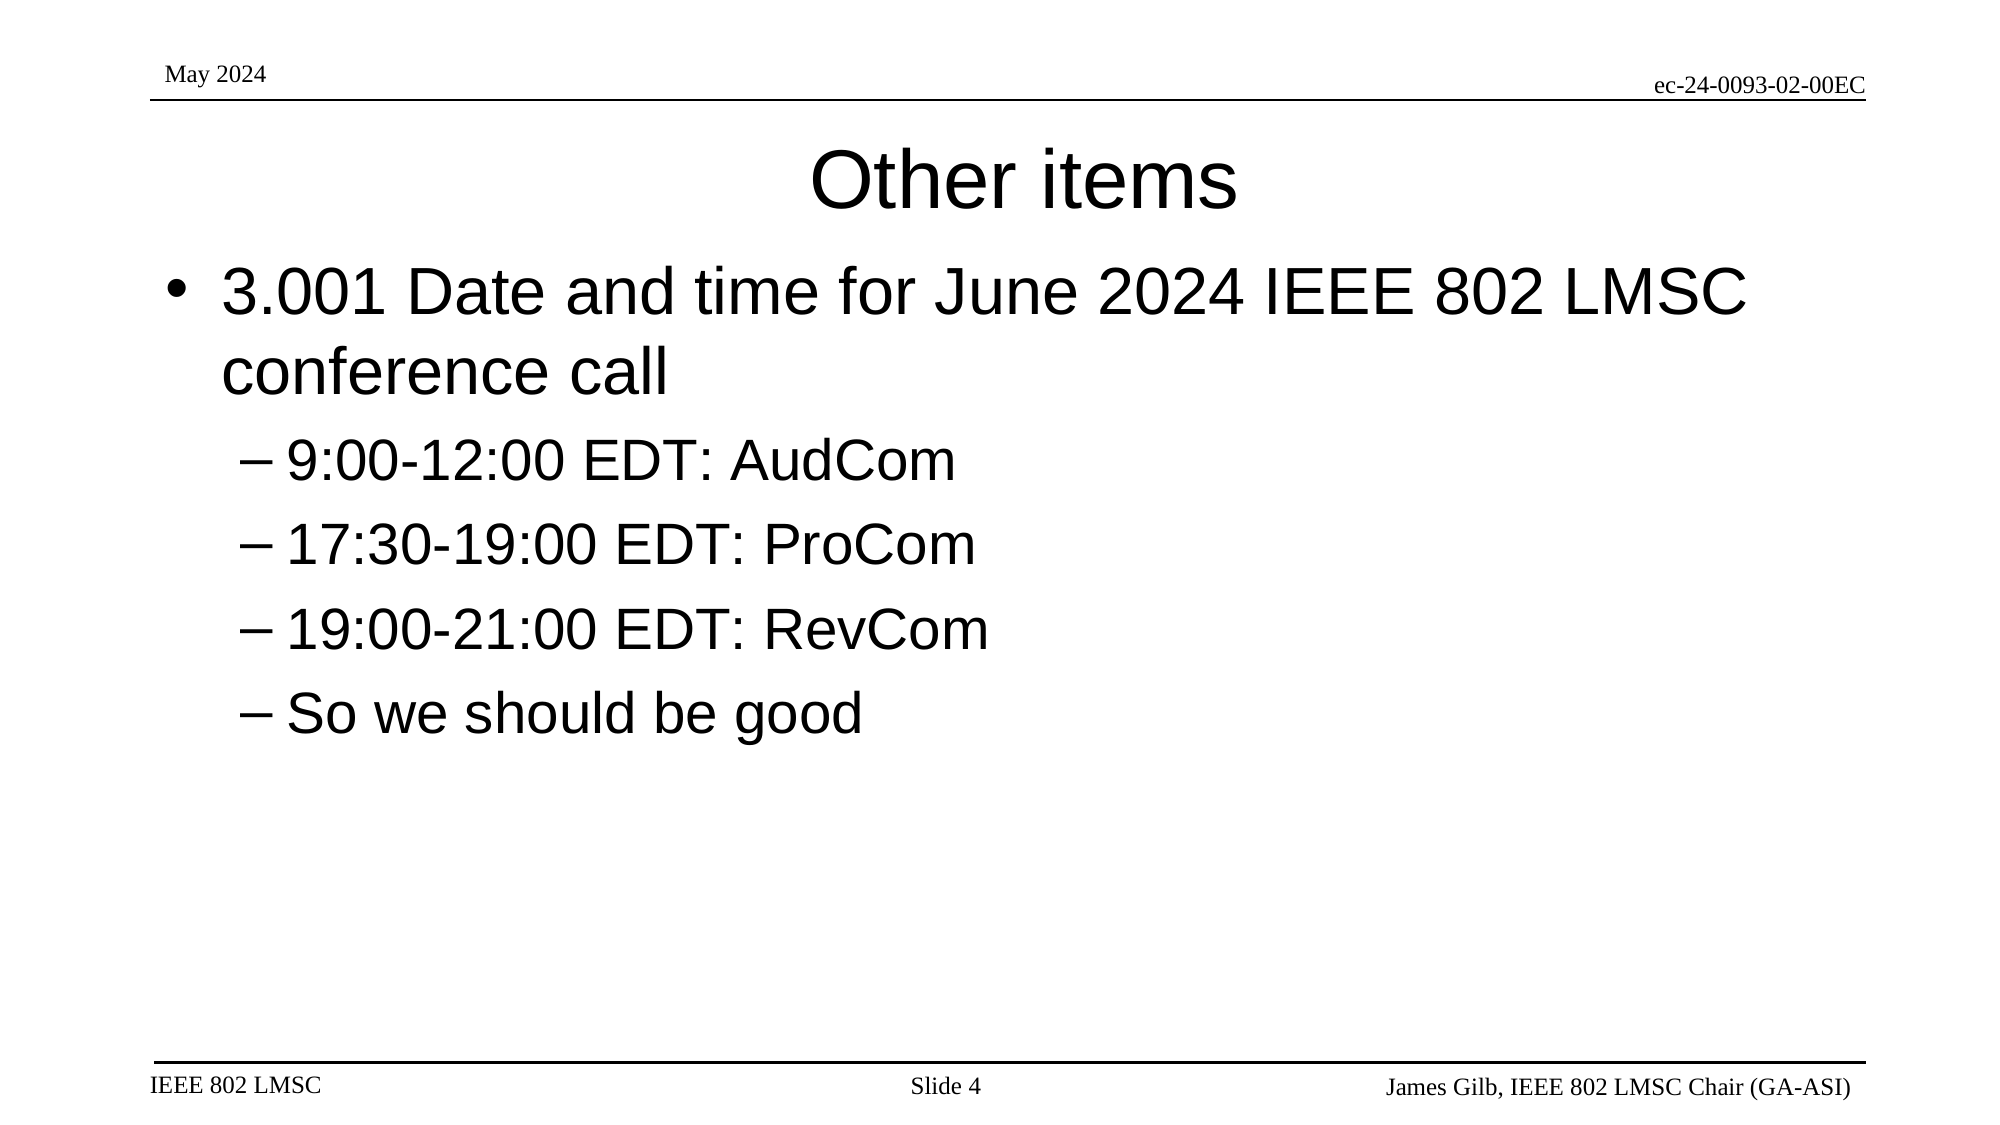

# Other items
3.001 Date and time for June 2024 IEEE 802 LMSC conference call
9:00-12:00 EDT: AudCom
17:30-19:00 EDT: ProCom
19:00-21:00 EDT: RevCom
So we should be good
4